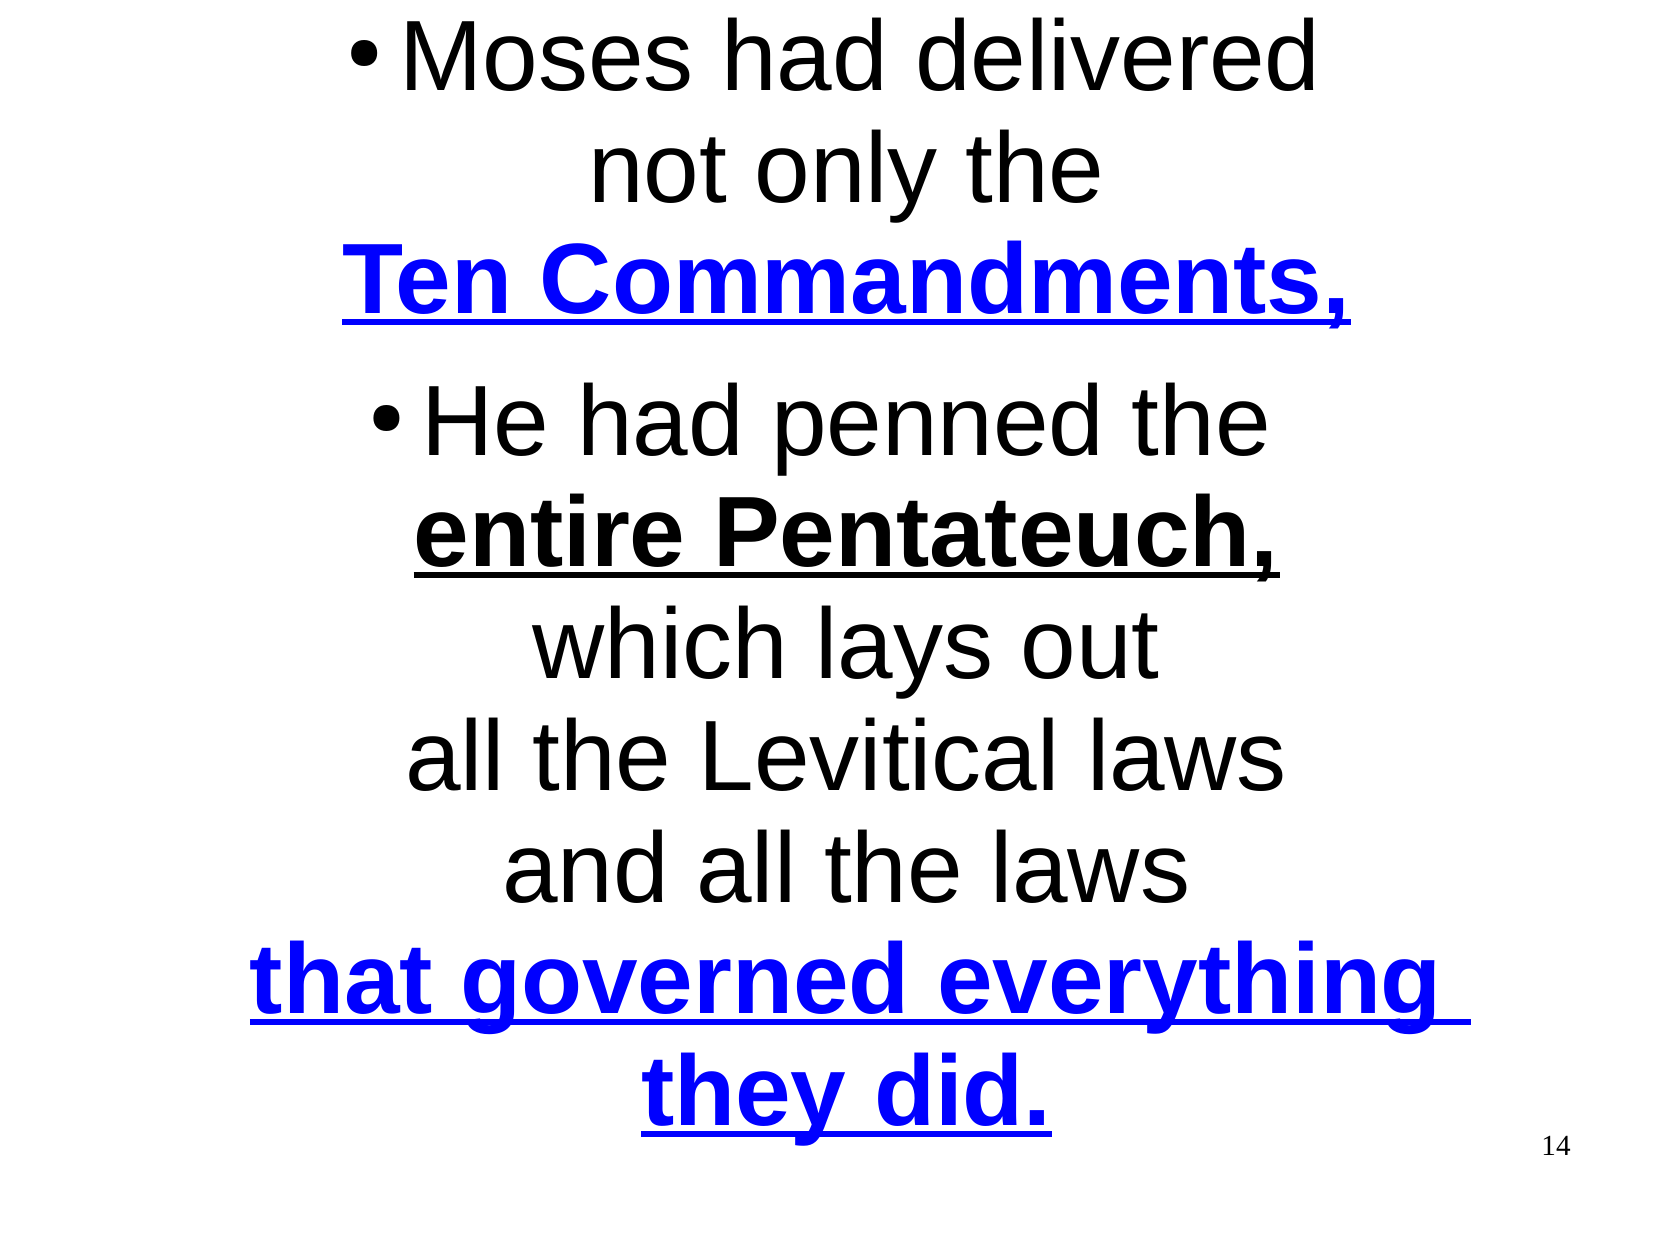

# Moses had delivered not only the Ten Commandments,
He had penned the
entire Pentateuch,
which lays out
all the Levitical laws
and all the laws
that governed everything
they did.
14